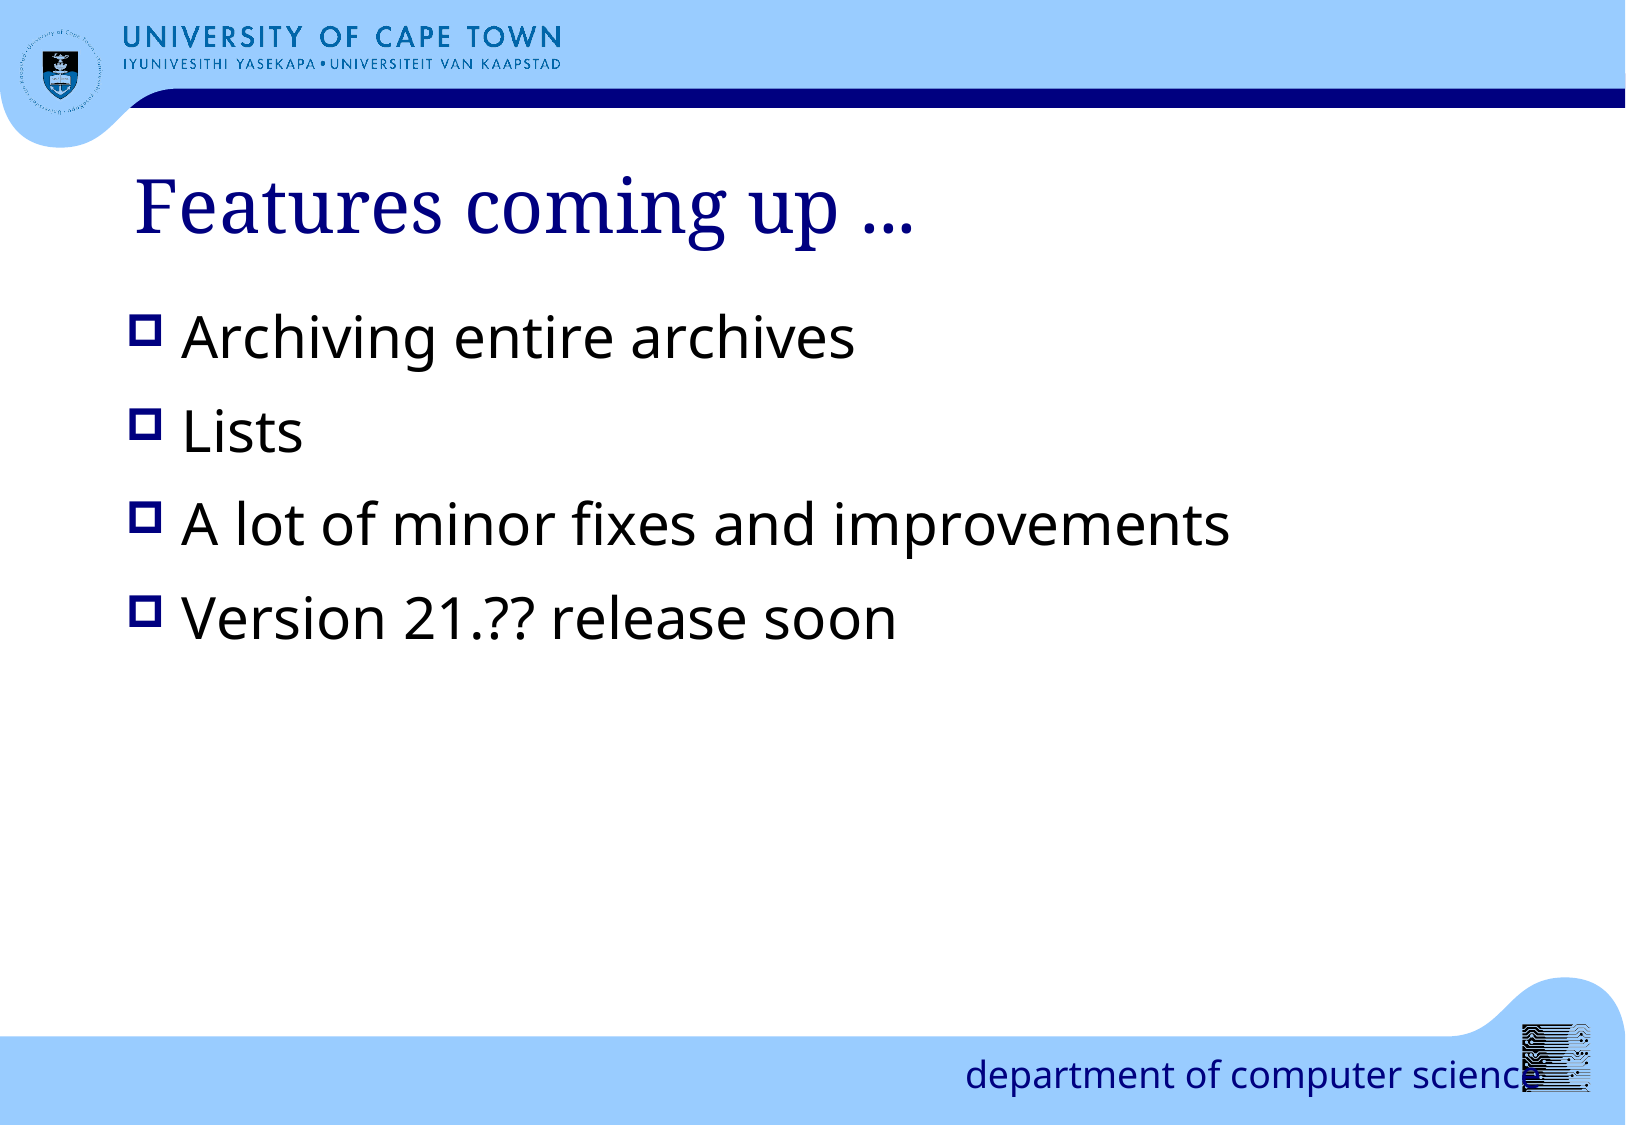

# Features coming up ...
Archiving entire archives
Lists
A lot of minor fixes and improvements
Version 21.?? release soon